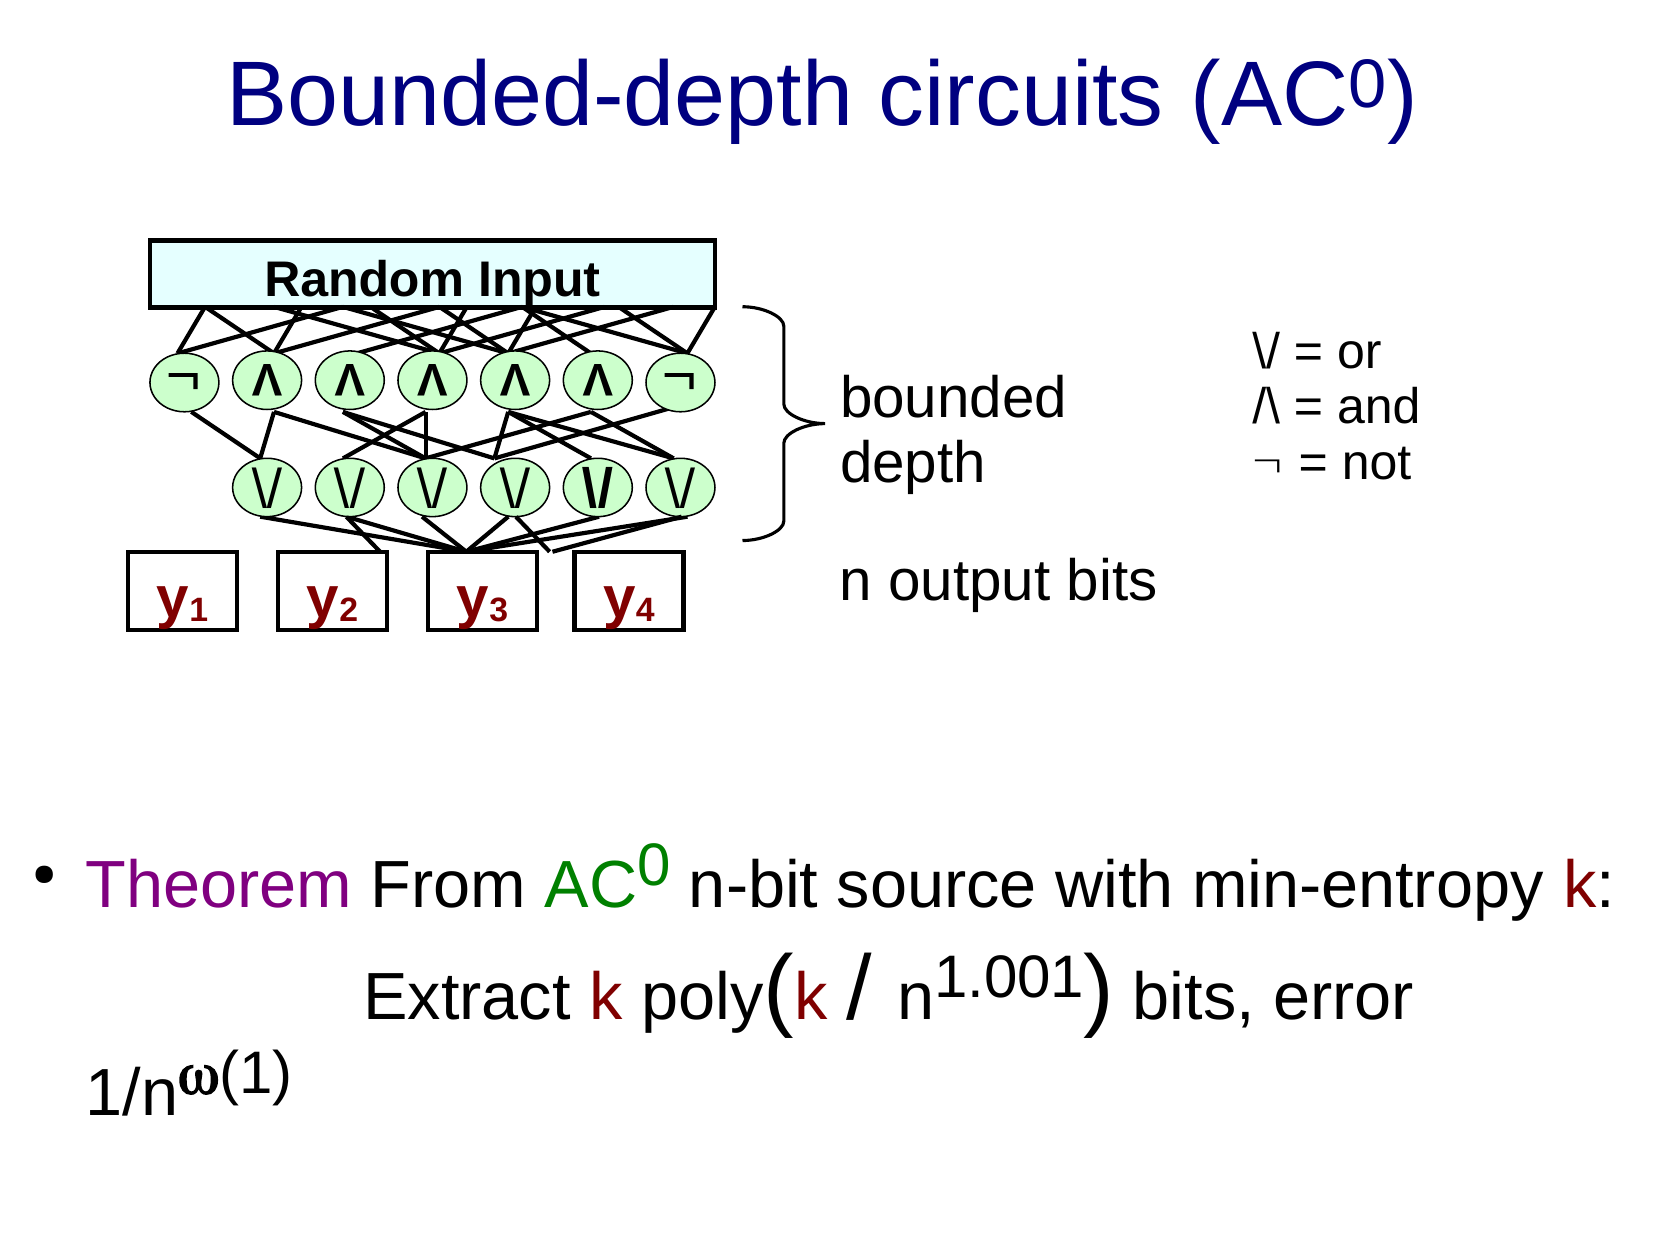

Bounded-depth circuits (AC0)
# Theorem From AC0 n-bit source with min-entropy k:
 Extract k poly(k / n1.001) bits, error 1/nw(1)
Random Input
\/ = or
/\ = and
 = not
V
V
V
V
V


bounded
depth
/\
/\
/\
/\
/\
/\
n output bits
y1
y2
y3
y4